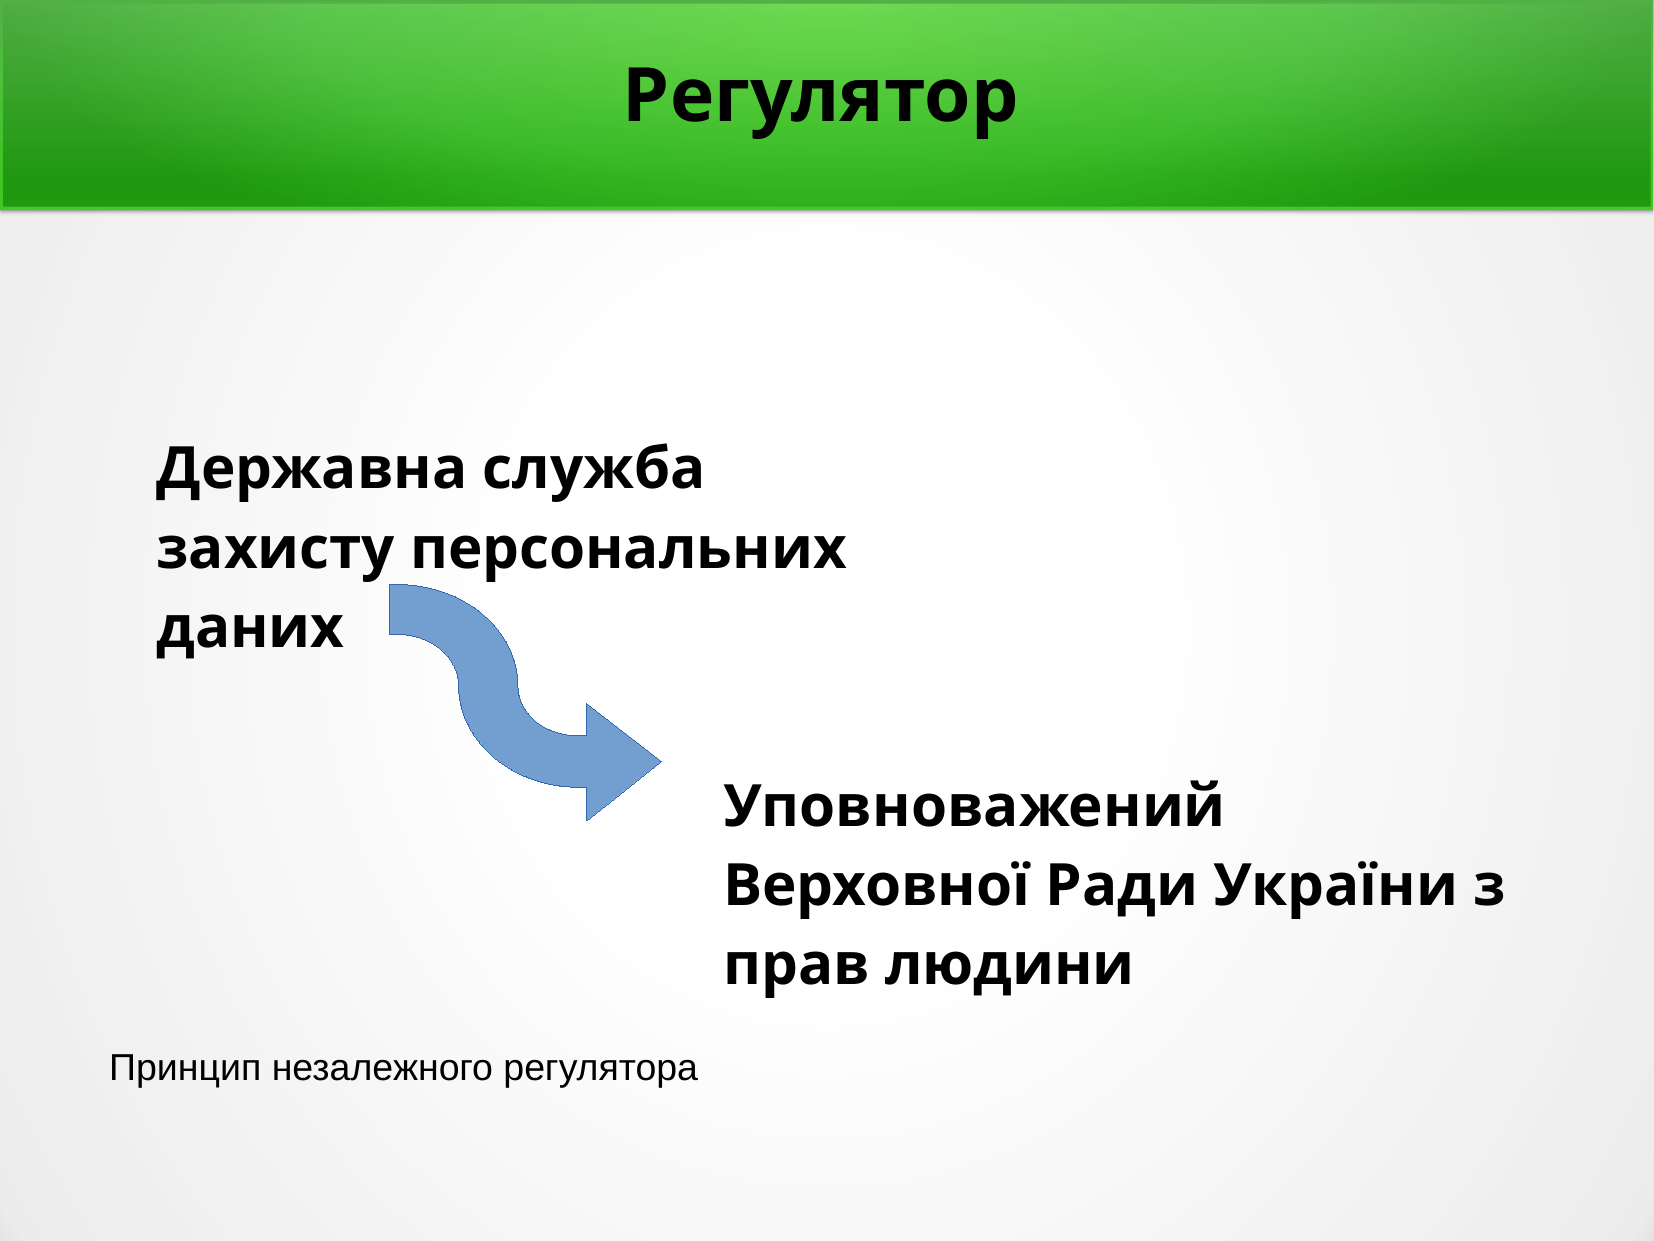

Регулятор
Державна служба захисту персональних даних
Уповноважений Верховної Ради України з прав людини
Принцип незалежного регулятора